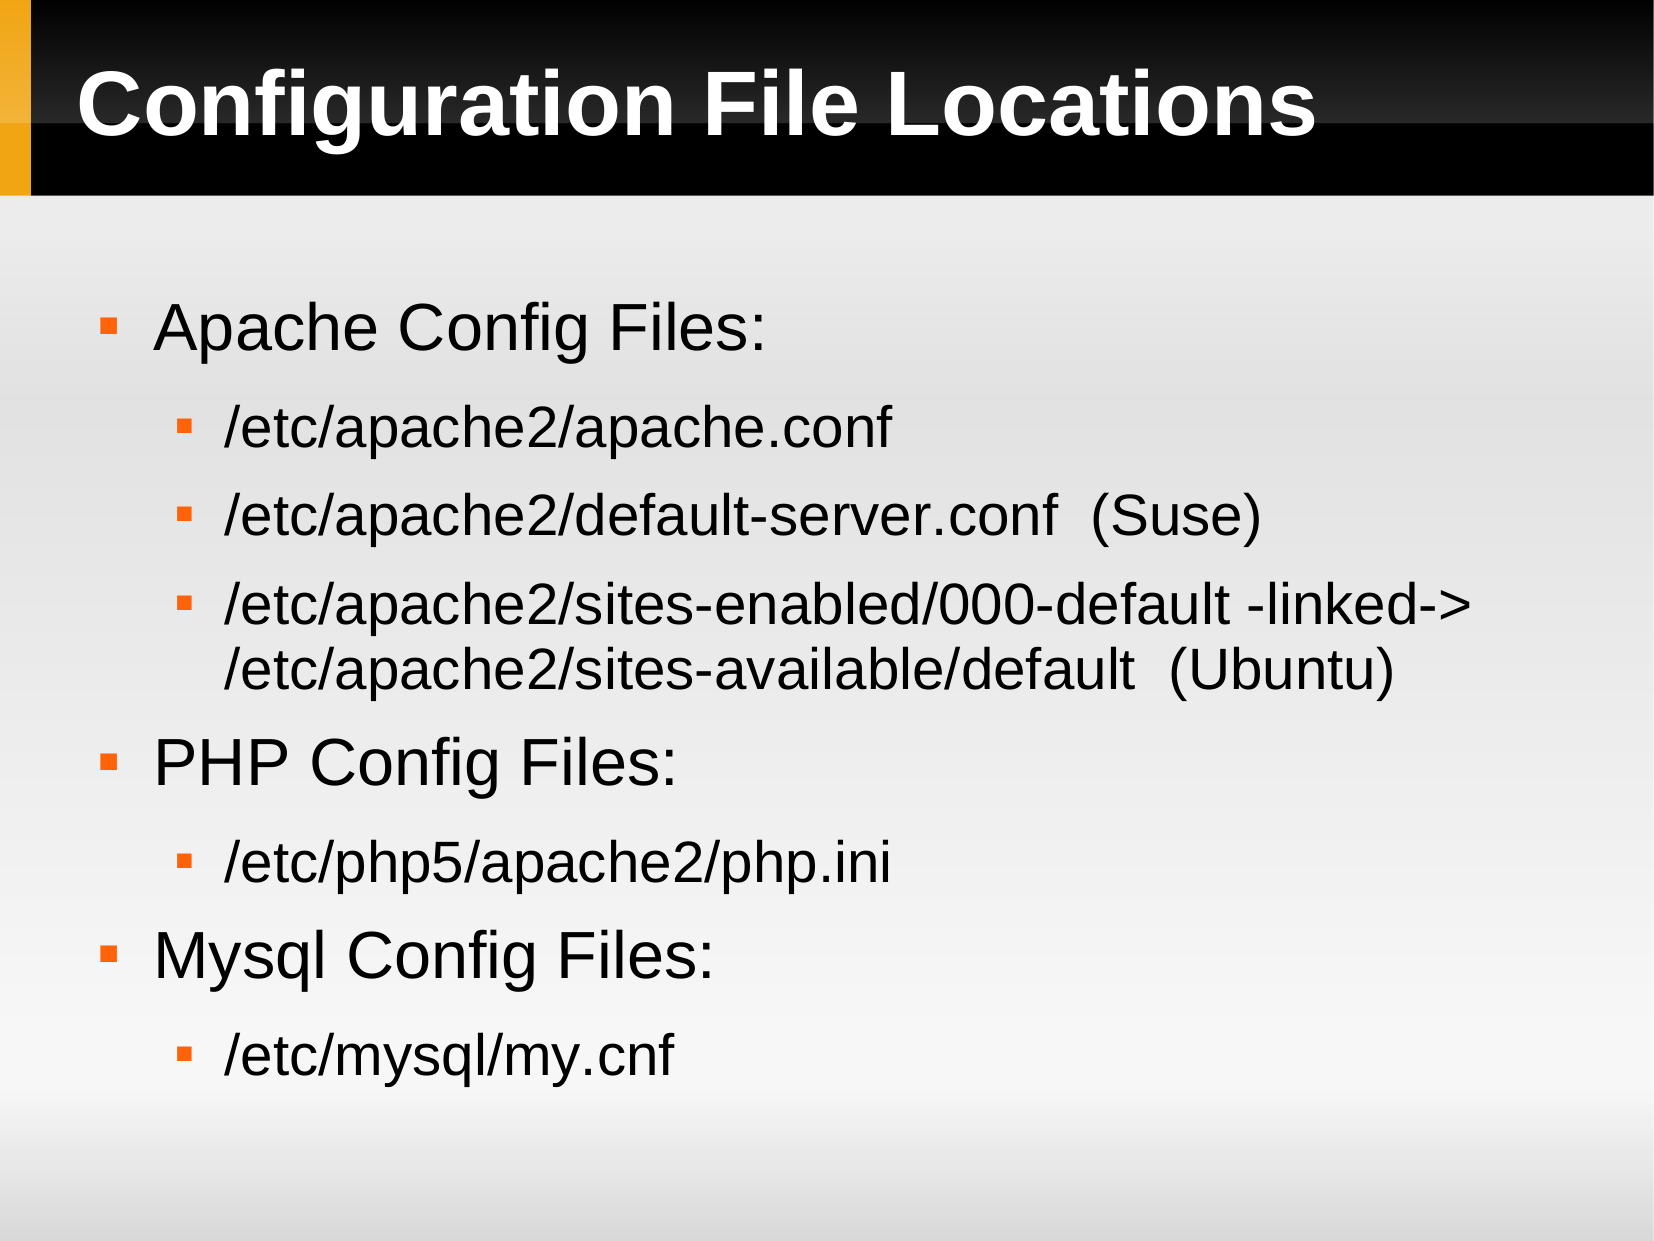

# Configuration File Locations
Apache Config Files:
/etc/apache2/apache.conf
/etc/apache2/default-server.conf (Suse)
/etc/apache2/sites-enabled/000-default -linked-> /etc/apache2/sites-available/default (Ubuntu)
PHP Config Files:
/etc/php5/apache2/php.ini
Mysql Config Files:
/etc/mysql/my.cnf